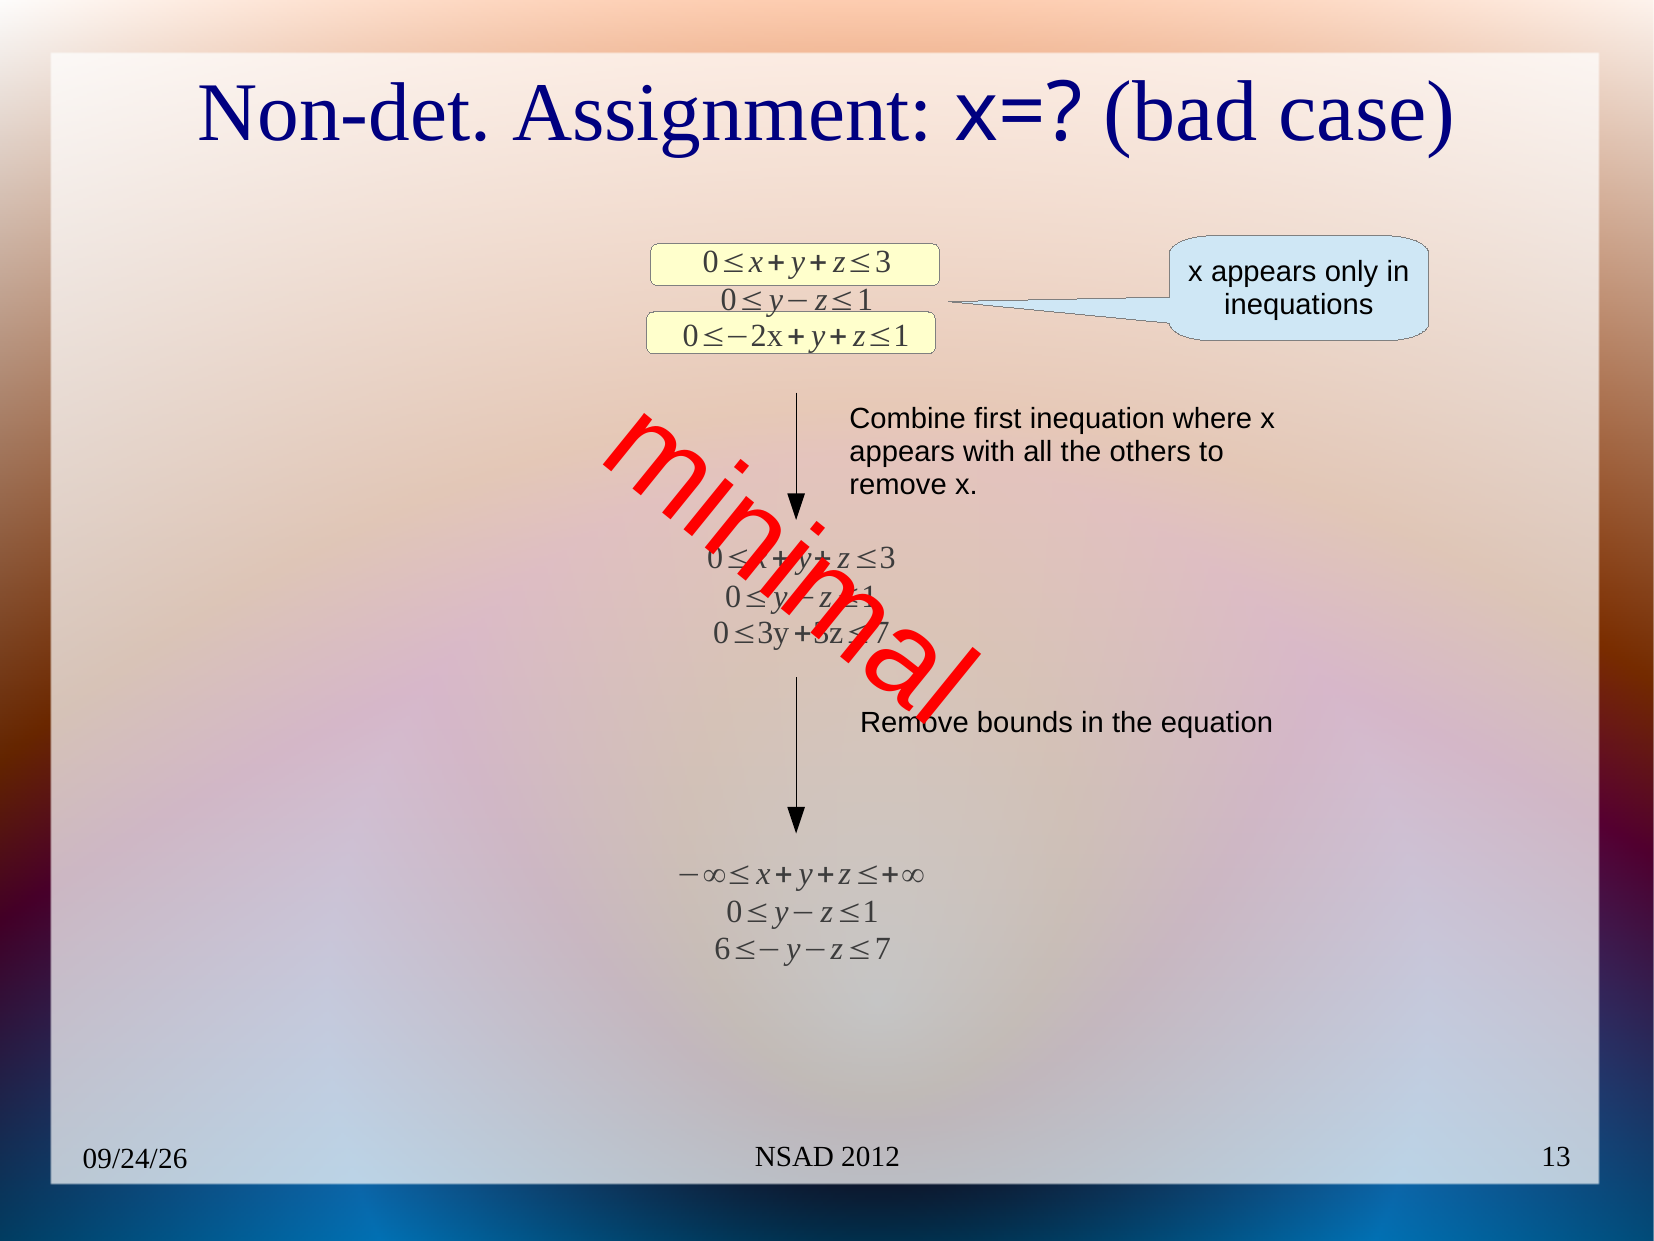

# Non-det. Assignment: x=? (bad case)
x appears only in
inequations
Combine first inequation where x appears with all the others to remove x.
minimal
Remove bounds in the equation
NSAD 2012
13